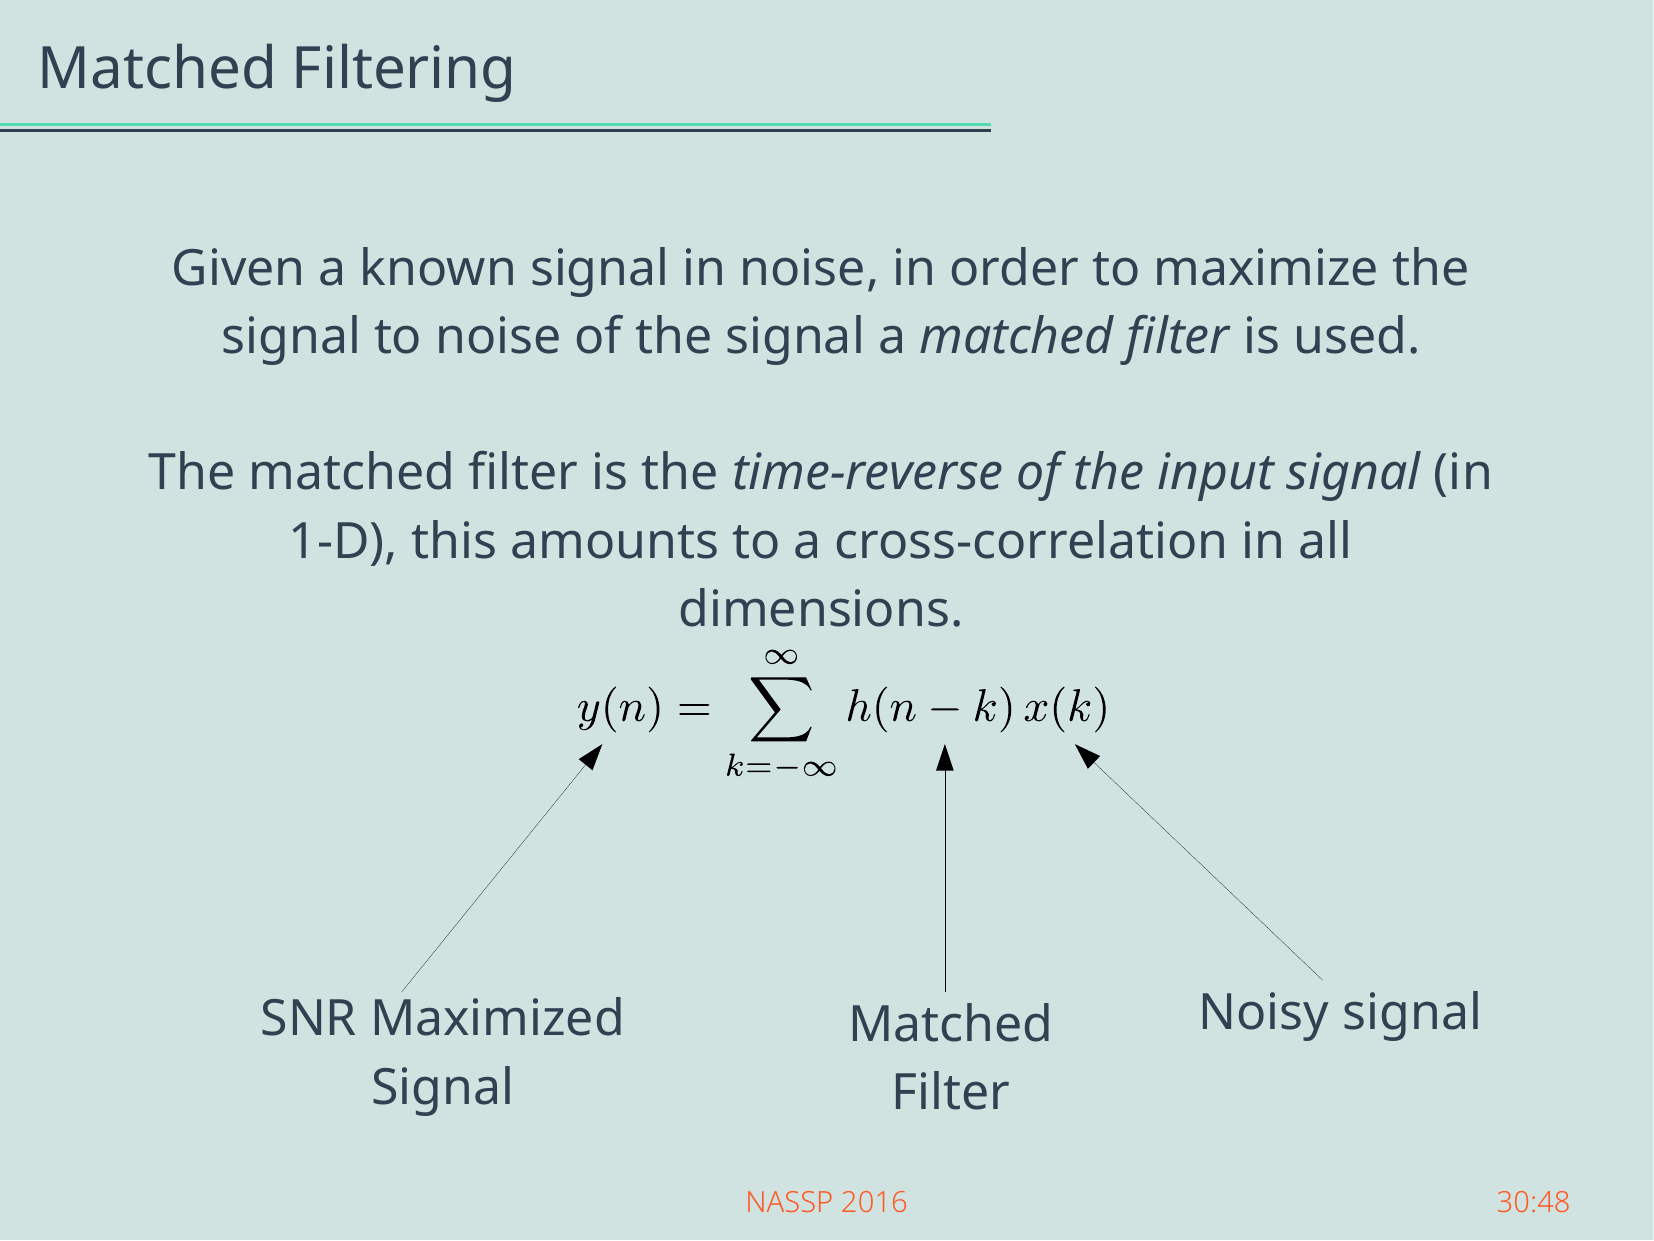

Matched Filtering
Given a known signal in noise, in order to maximize the signal to noise of the signal a matched filter is used.
The matched filter is the time-reverse of the input signal (in 1-D), this amounts to a cross-correlation in all dimensions.
Noisy signal
SNR Maximized Signal
Matched Filter
NASSP 2016
30